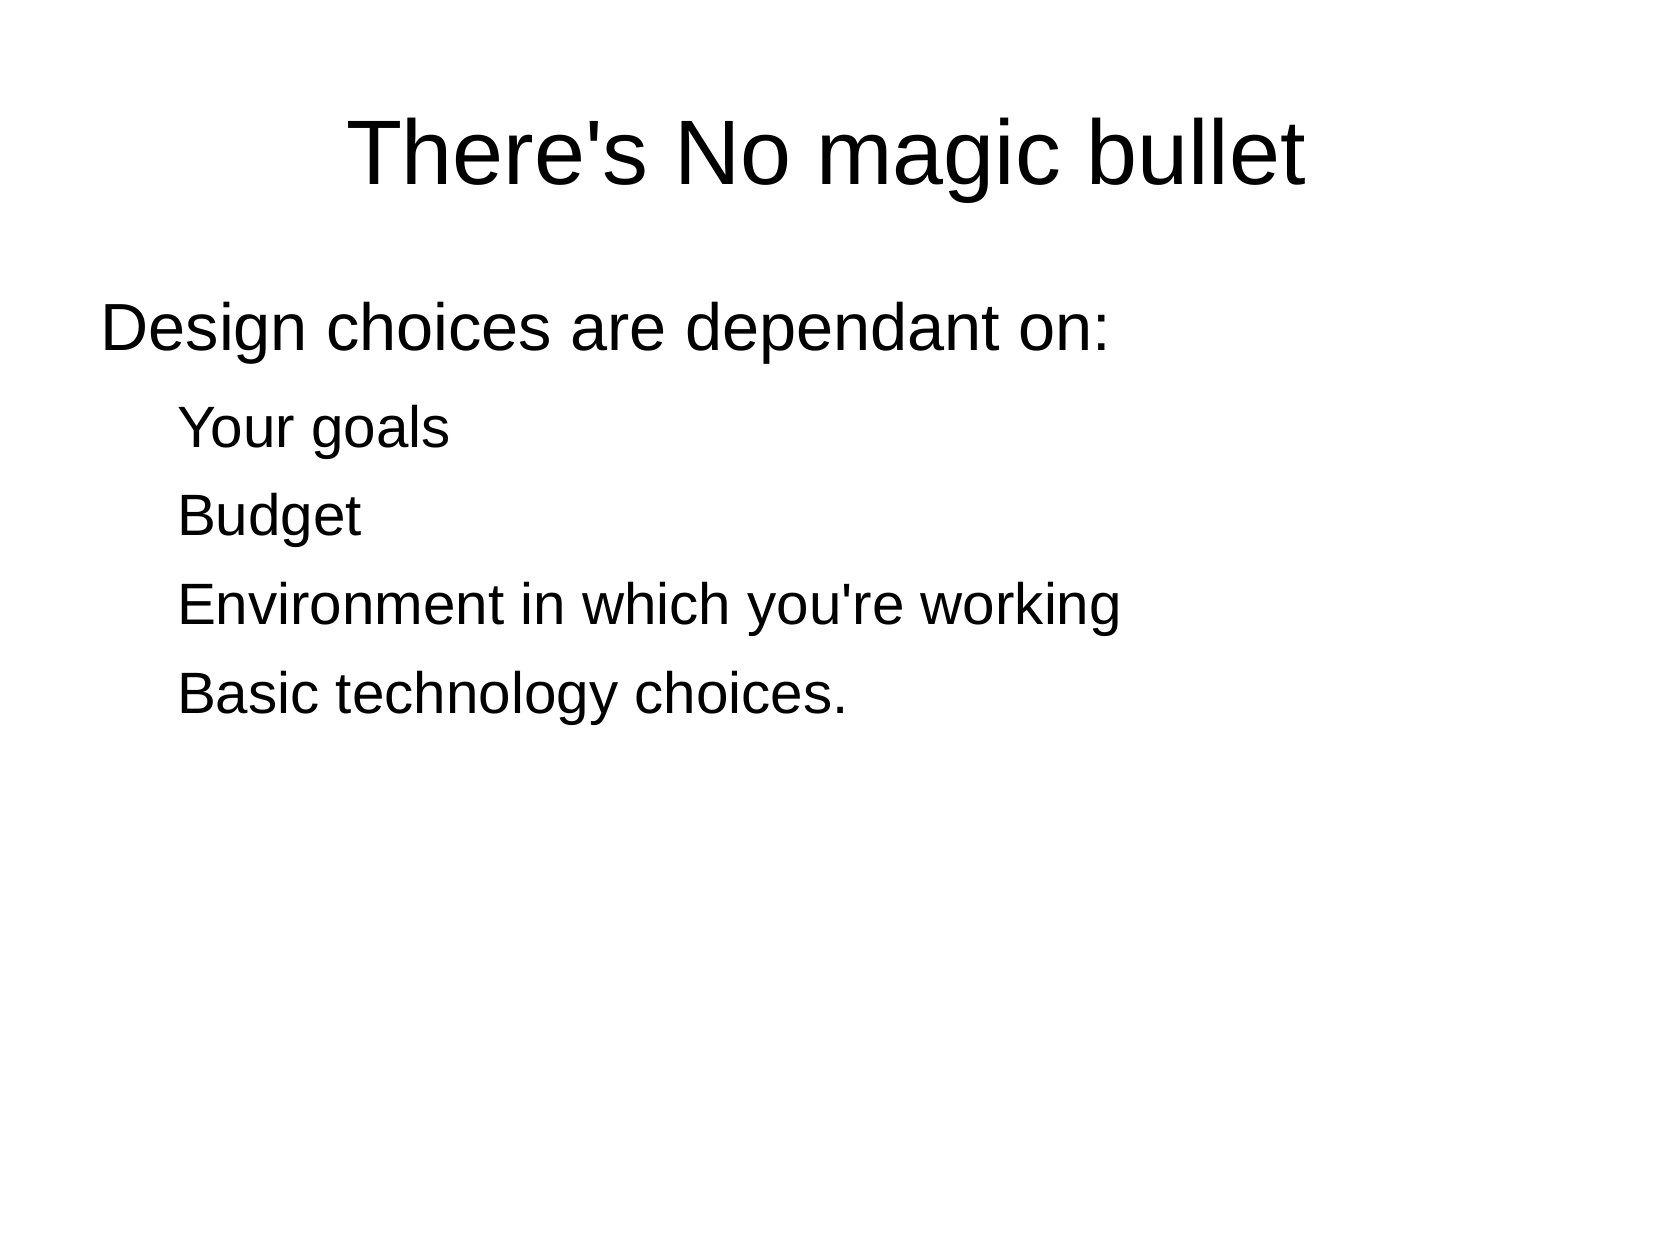

# There's No magic bullet
Design choices are dependant on:
Your goals
Budget
Environment in which you're working
Basic technology choices.